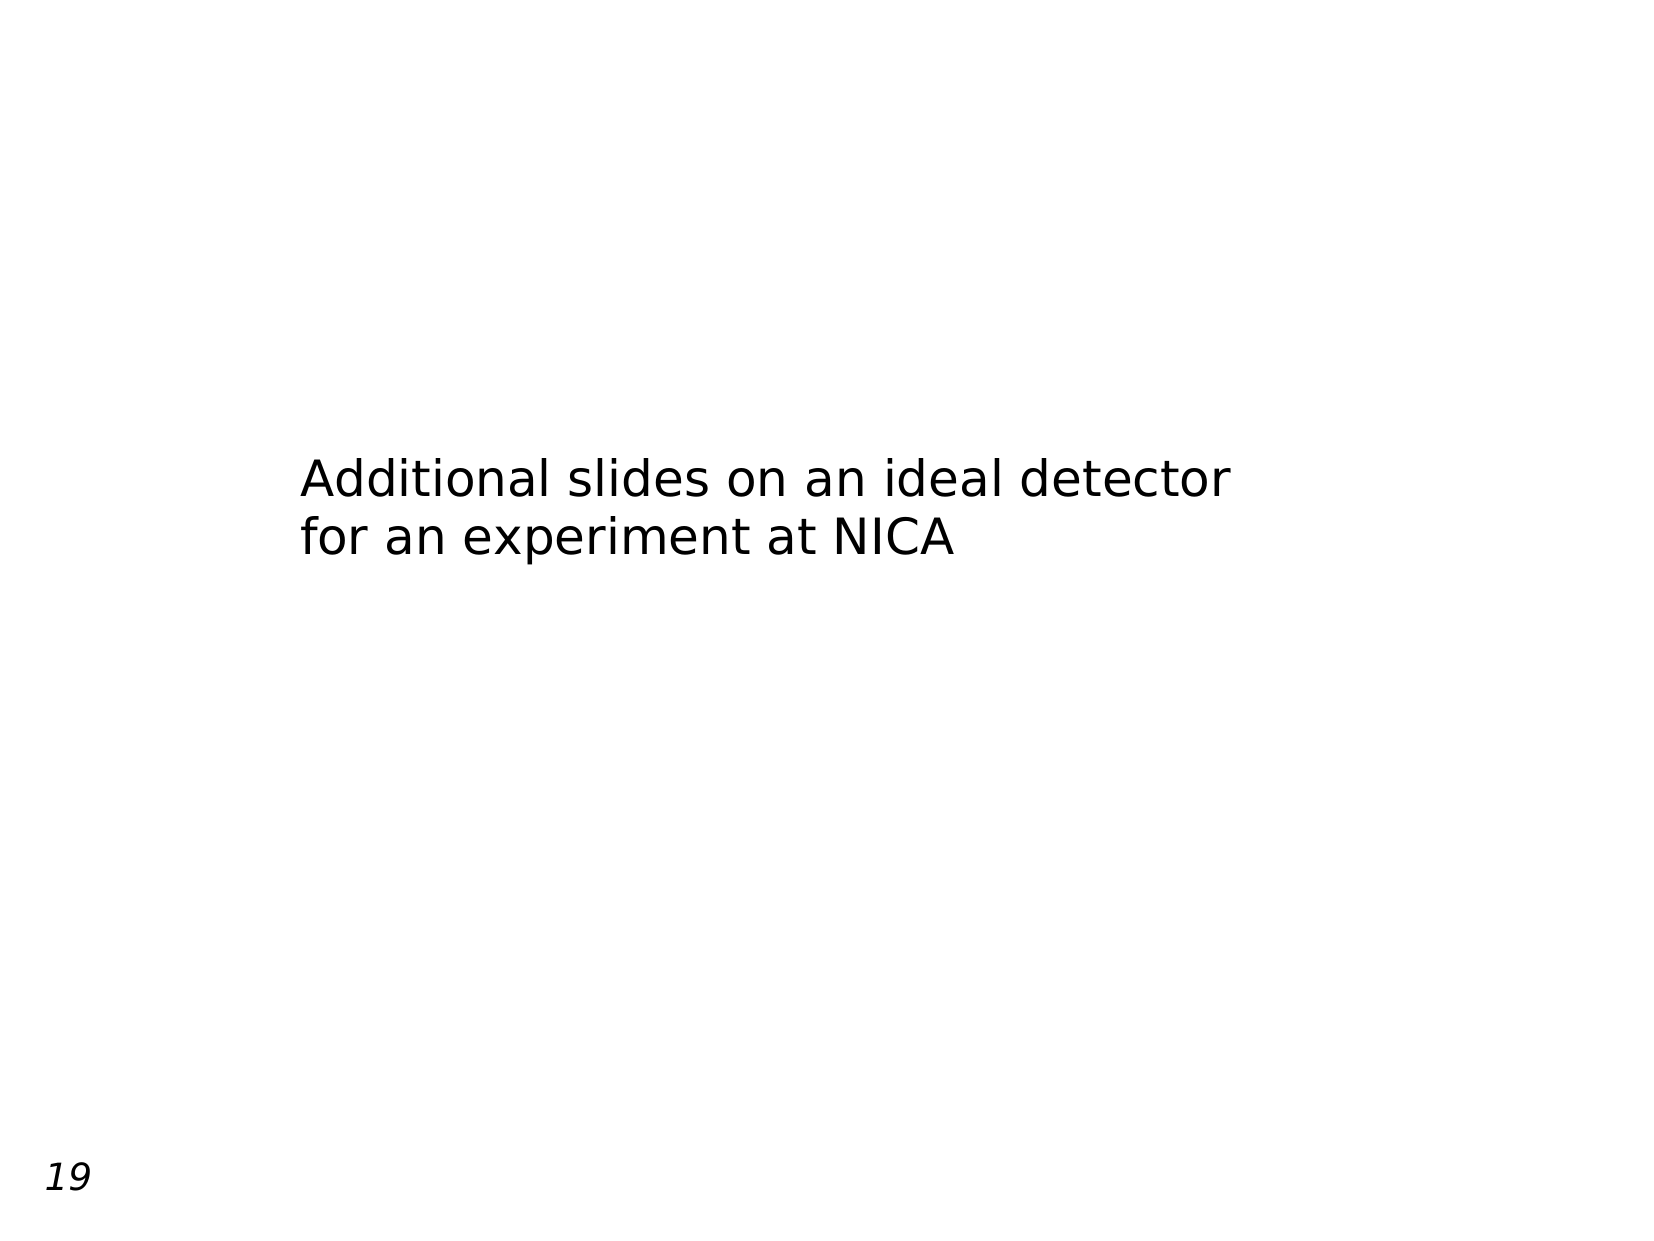

Additional slides on an ideal detector
for an experiment at NICA